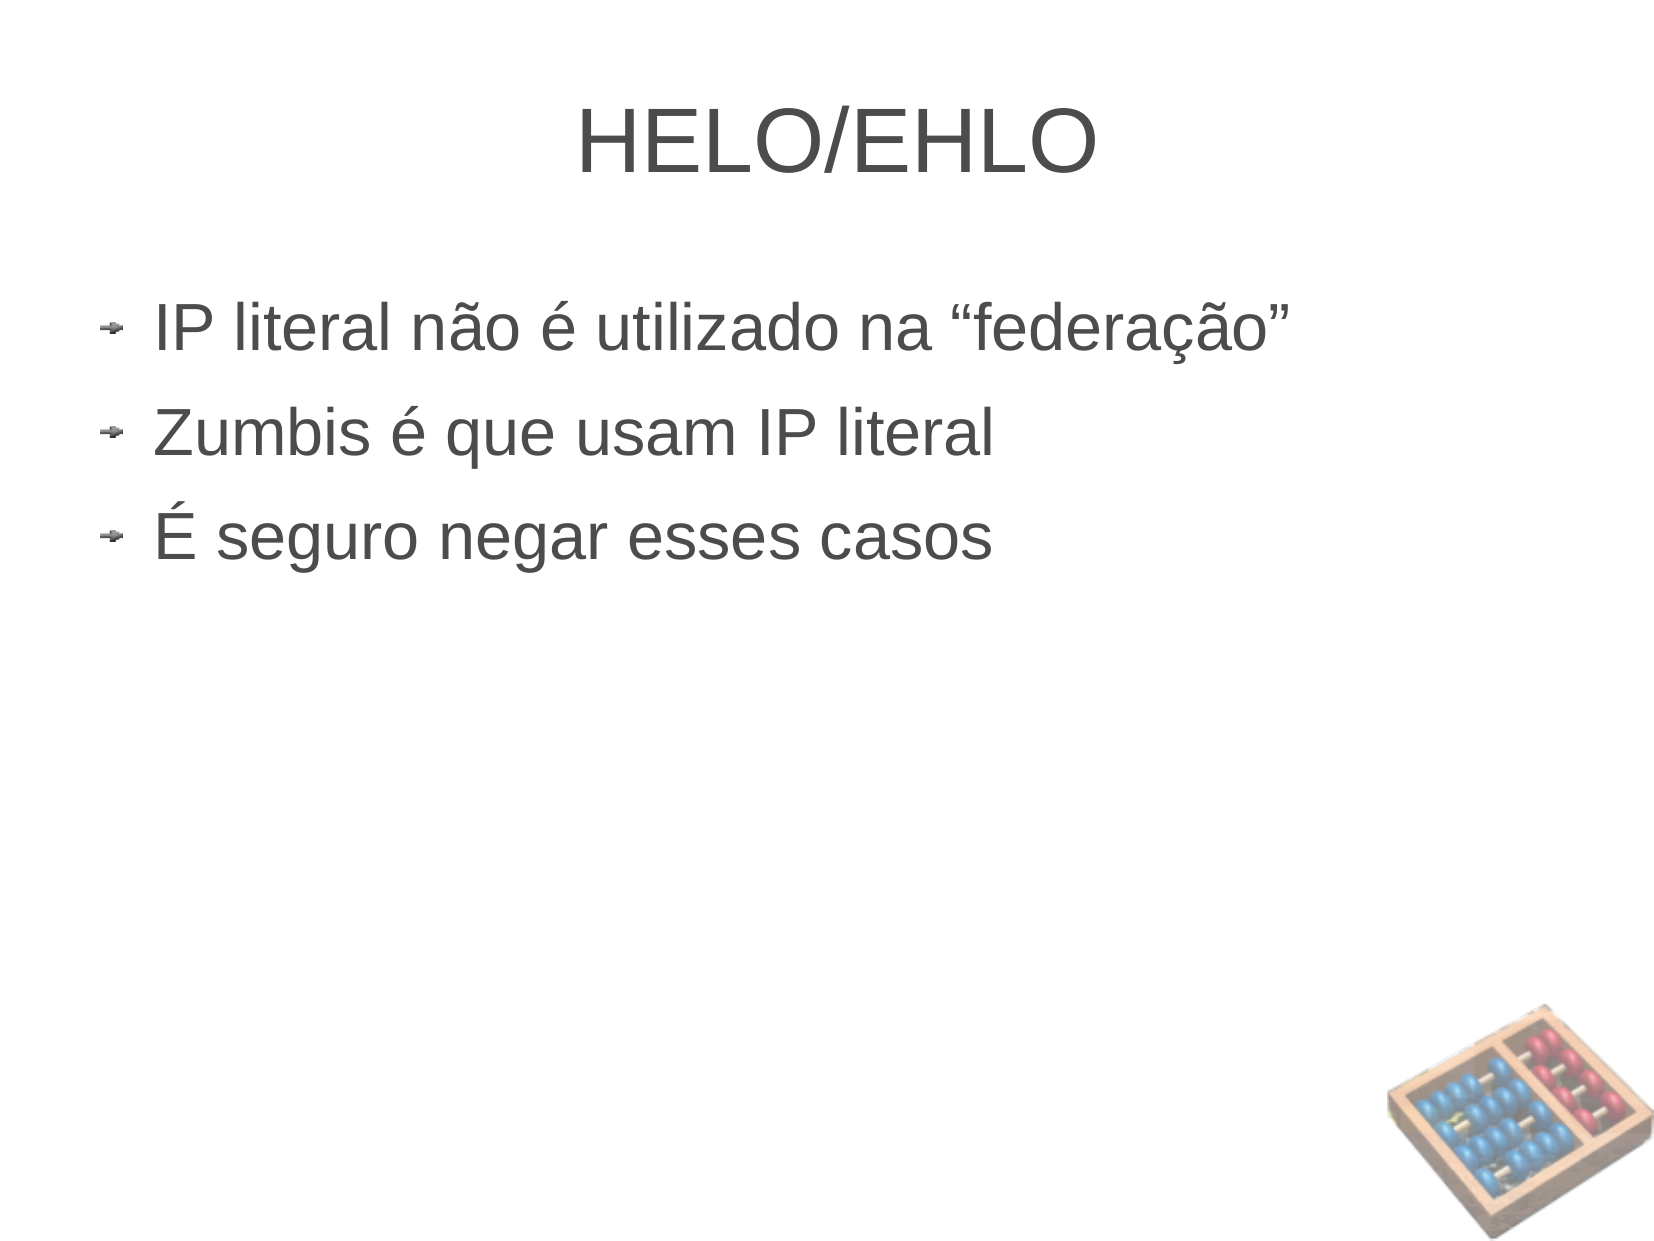

# HELO/EHLO
IP literal não é utilizado na “federação”
Zumbis é que usam IP literal
É seguro negar esses casos